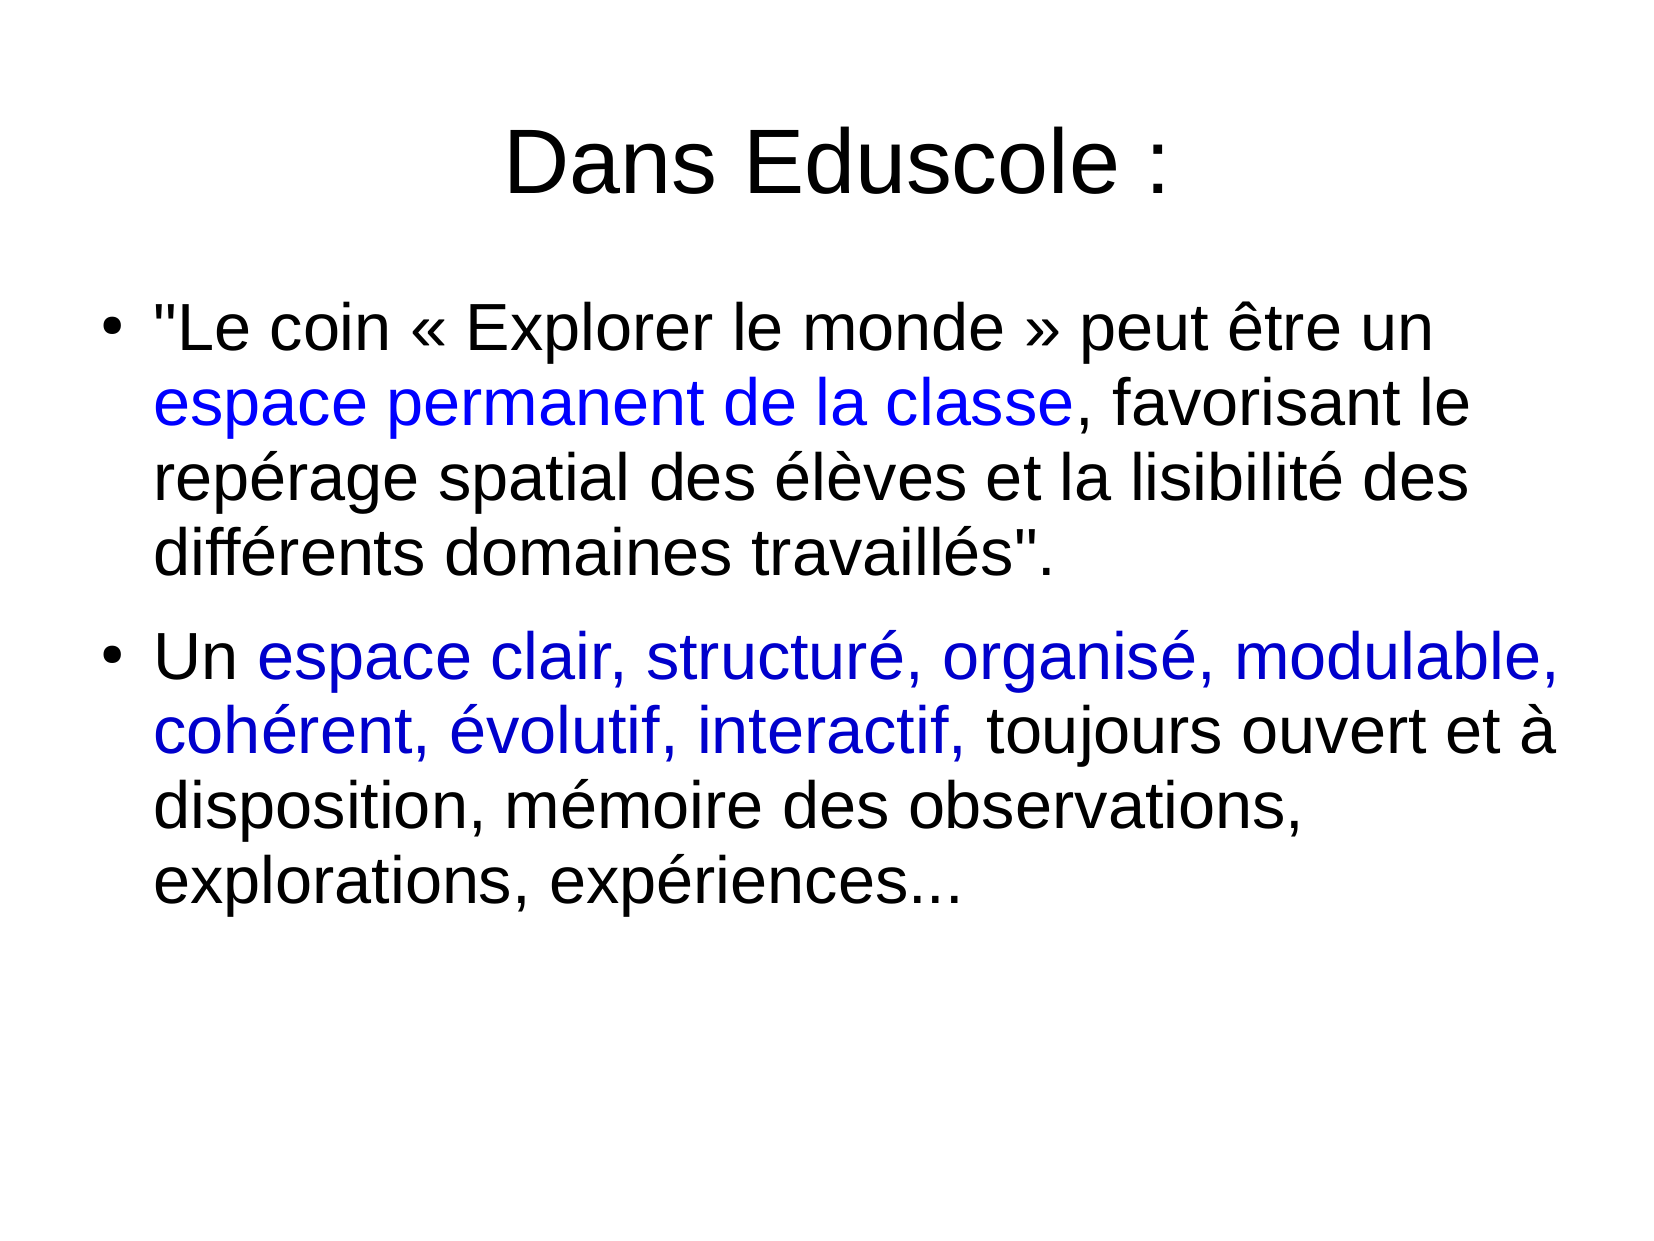

# Dans Eduscole :
"Le coin « Explorer le monde » peut être un espace permanent de la classe, favorisant le repérage spatial des élèves et la lisibilité des différents domaines travaillés".
Un espace clair, structuré, organisé, modulable, cohérent, évolutif, interactif, toujours ouvert et à disposition, mémoire des observations, explorations, expériences...